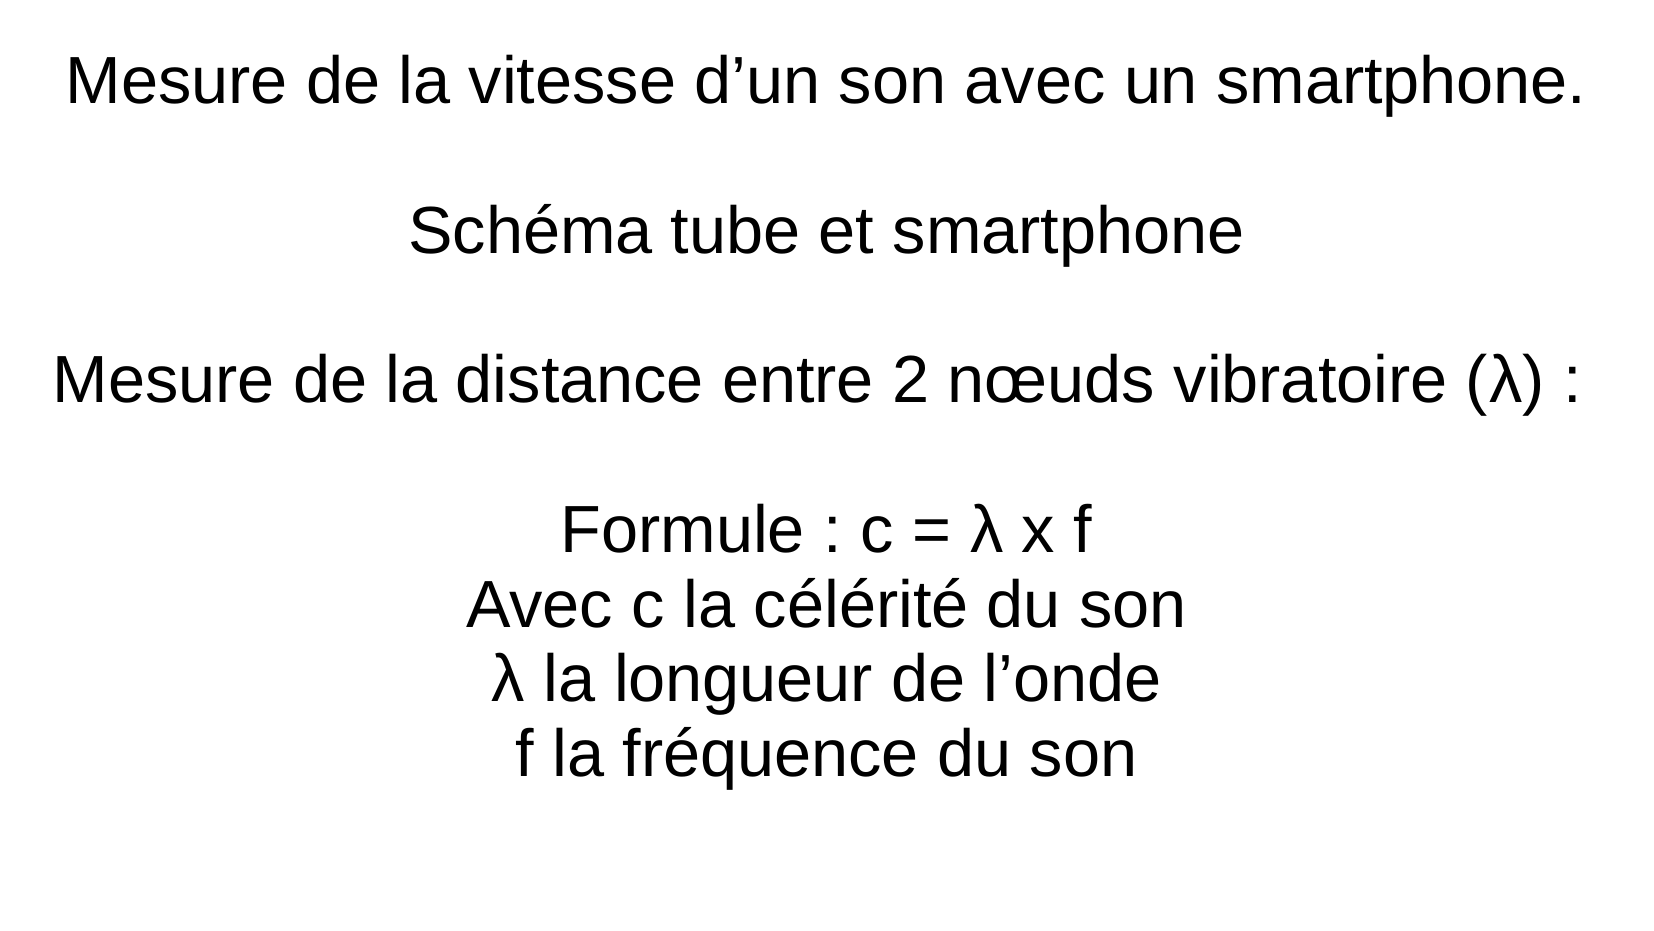

# Mesure de la vitesse d’un son avec un smartphone.
Schéma tube et smartphone
Mesure de la distance entre 2 nœuds vibratoire (λ) :
Formule : c = λ x f
Avec c la célérité du son
λ la longueur de l’onde
f la fréquence du son